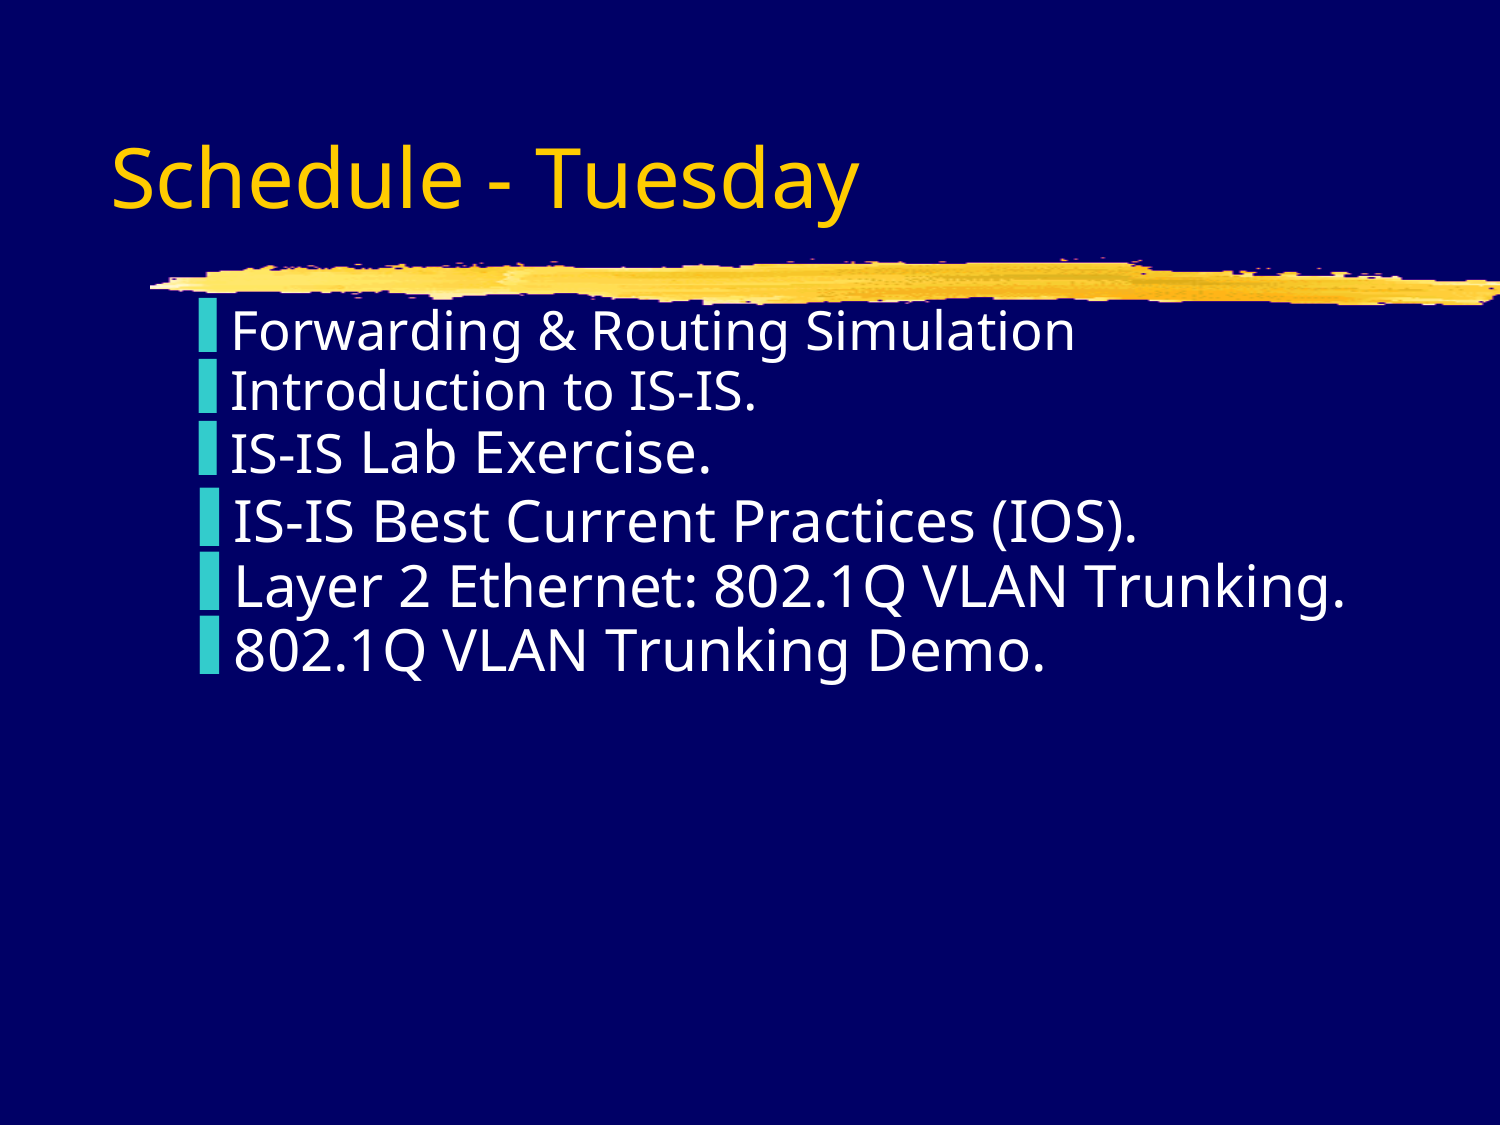

# Schedule - Tuesday
Forwarding & Routing Simulation
Introduction to IS-IS.
IS-IS Lab Exercise.
IS-IS Best Current Practices (IOS).
Layer 2 Ethernet: 802.1Q VLAN Trunking.
802.1Q VLAN Trunking Demo.